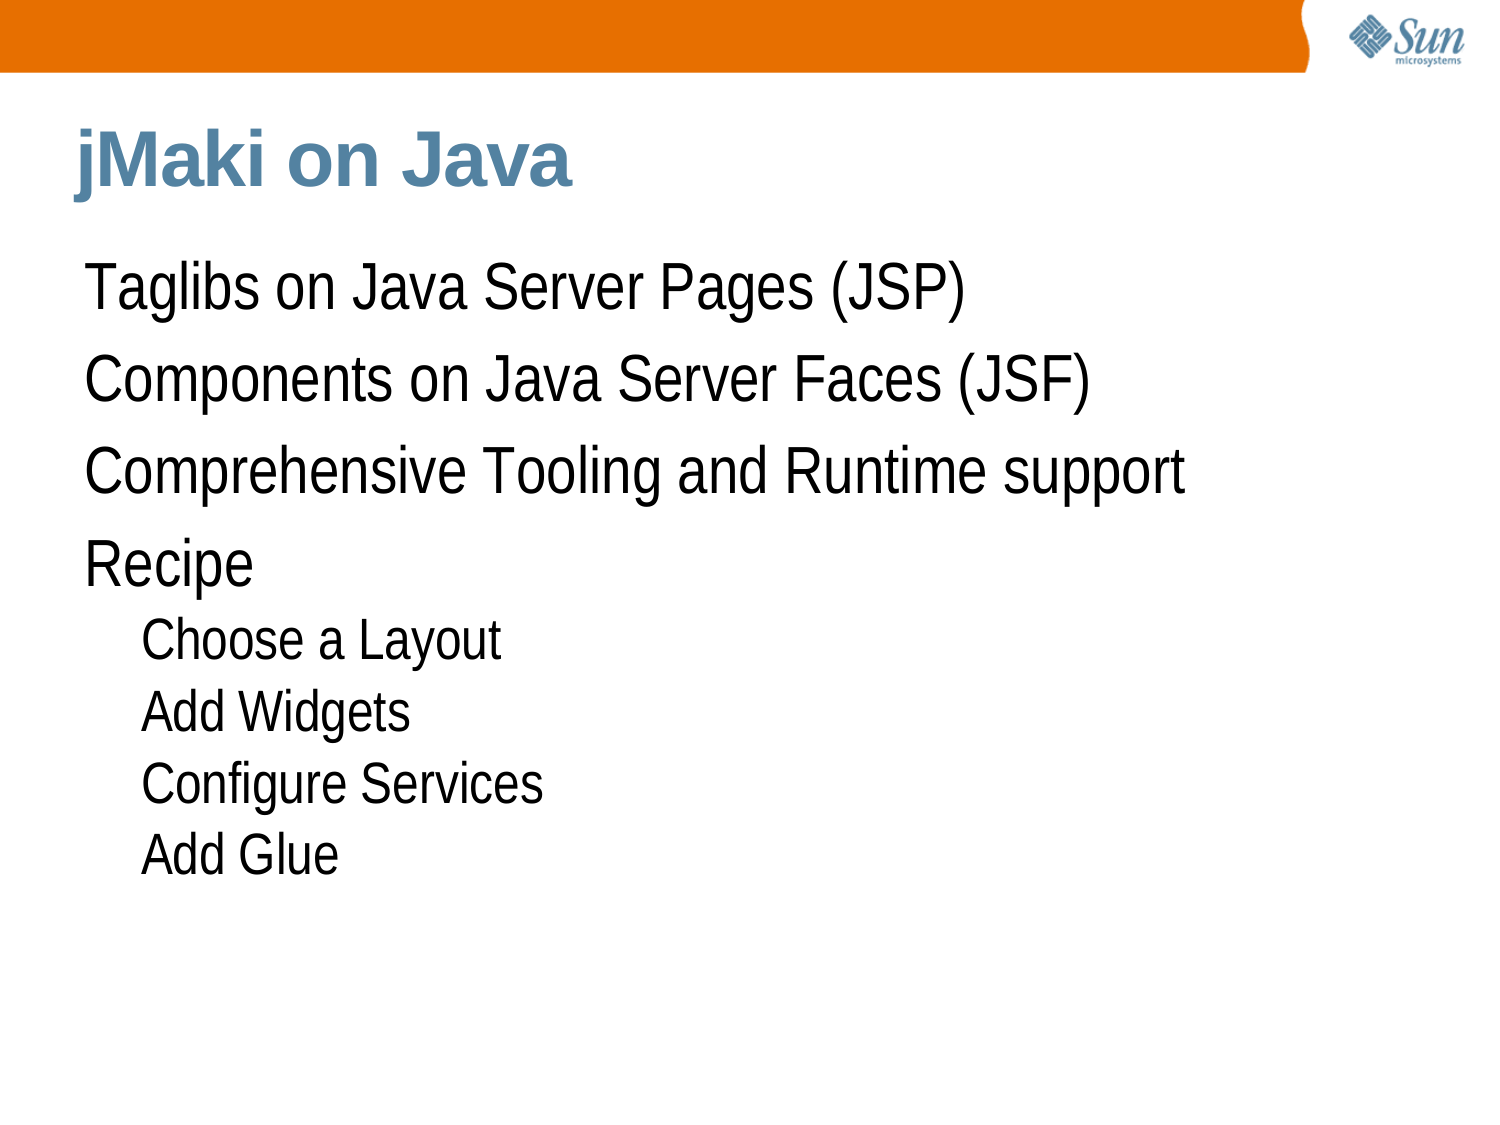

# jMaki on Java
Taglibs on Java Server Pages (JSP)
Components on Java Server Faces (JSF)
Comprehensive Tooling and Runtime support
Recipe
Choose a Layout
Add Widgets
Configure Services
Add Glue